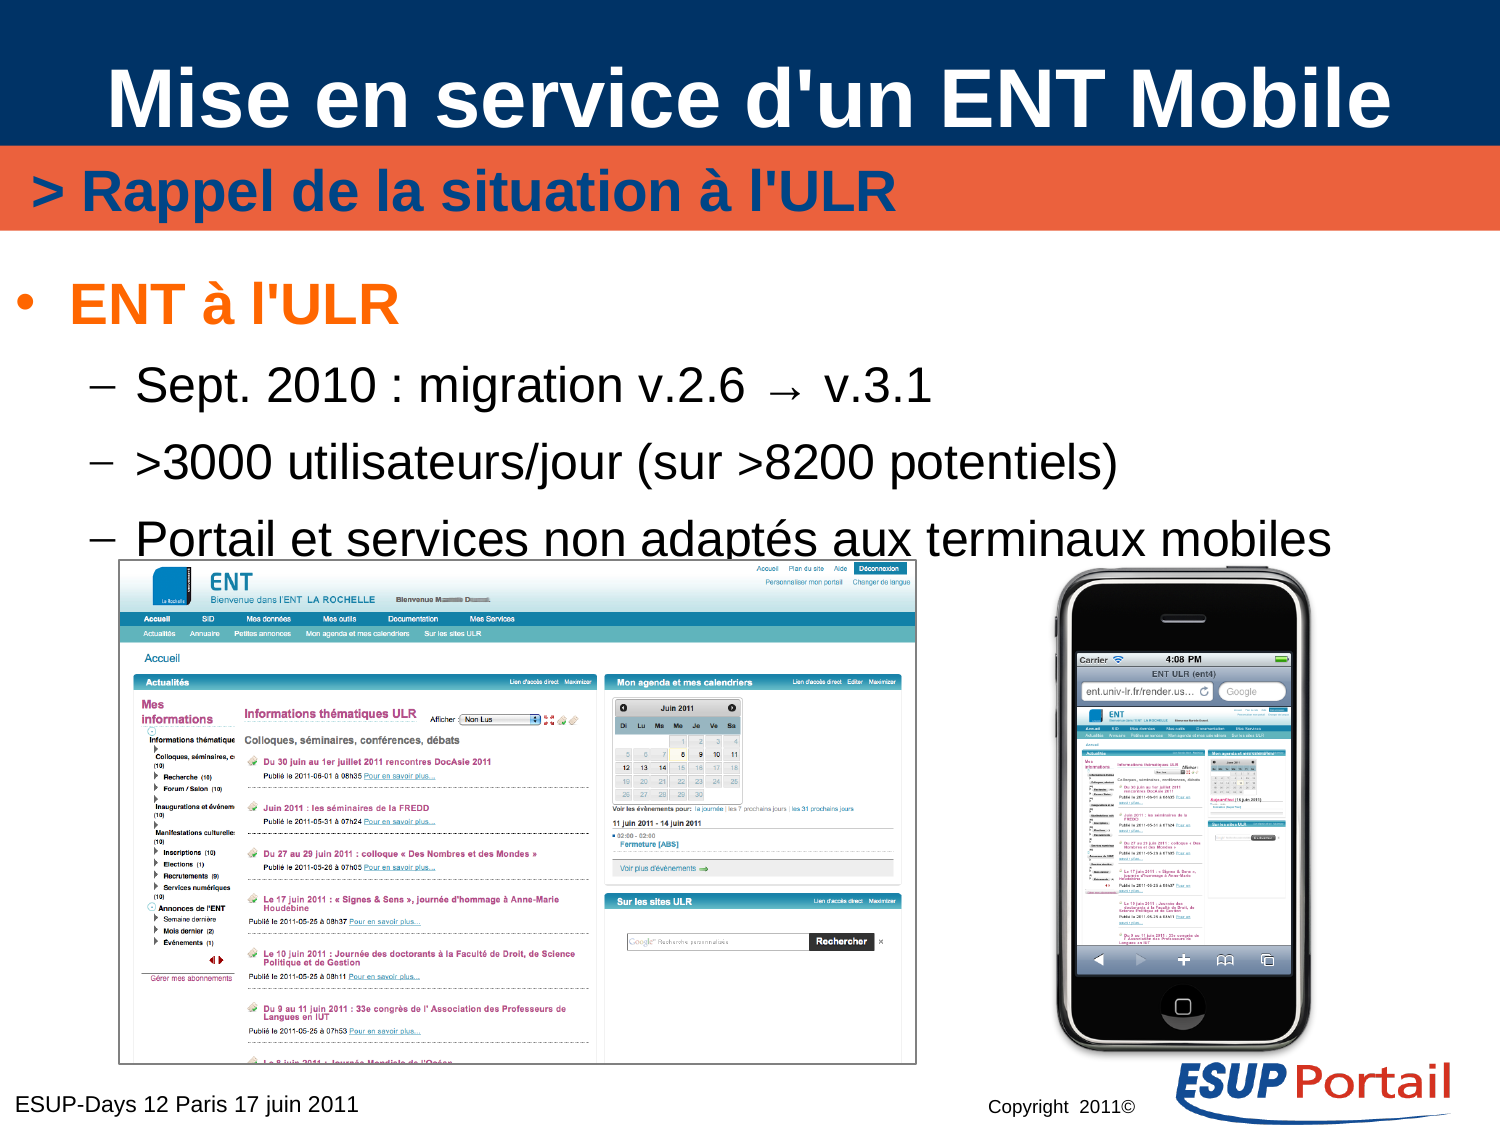

Mise en service d'un ENT Mobile
 > Rappel de la situation à l'ULR
ENT à l'ULR
Sept. 2010 : migration v.2.6 → v.3.1
>3000 utilisateurs/jour (sur >8200 potentiels)
Portail et services non adaptés aux terminaux mobiles
ESUP-Days 12 Paris 17 juin 2011